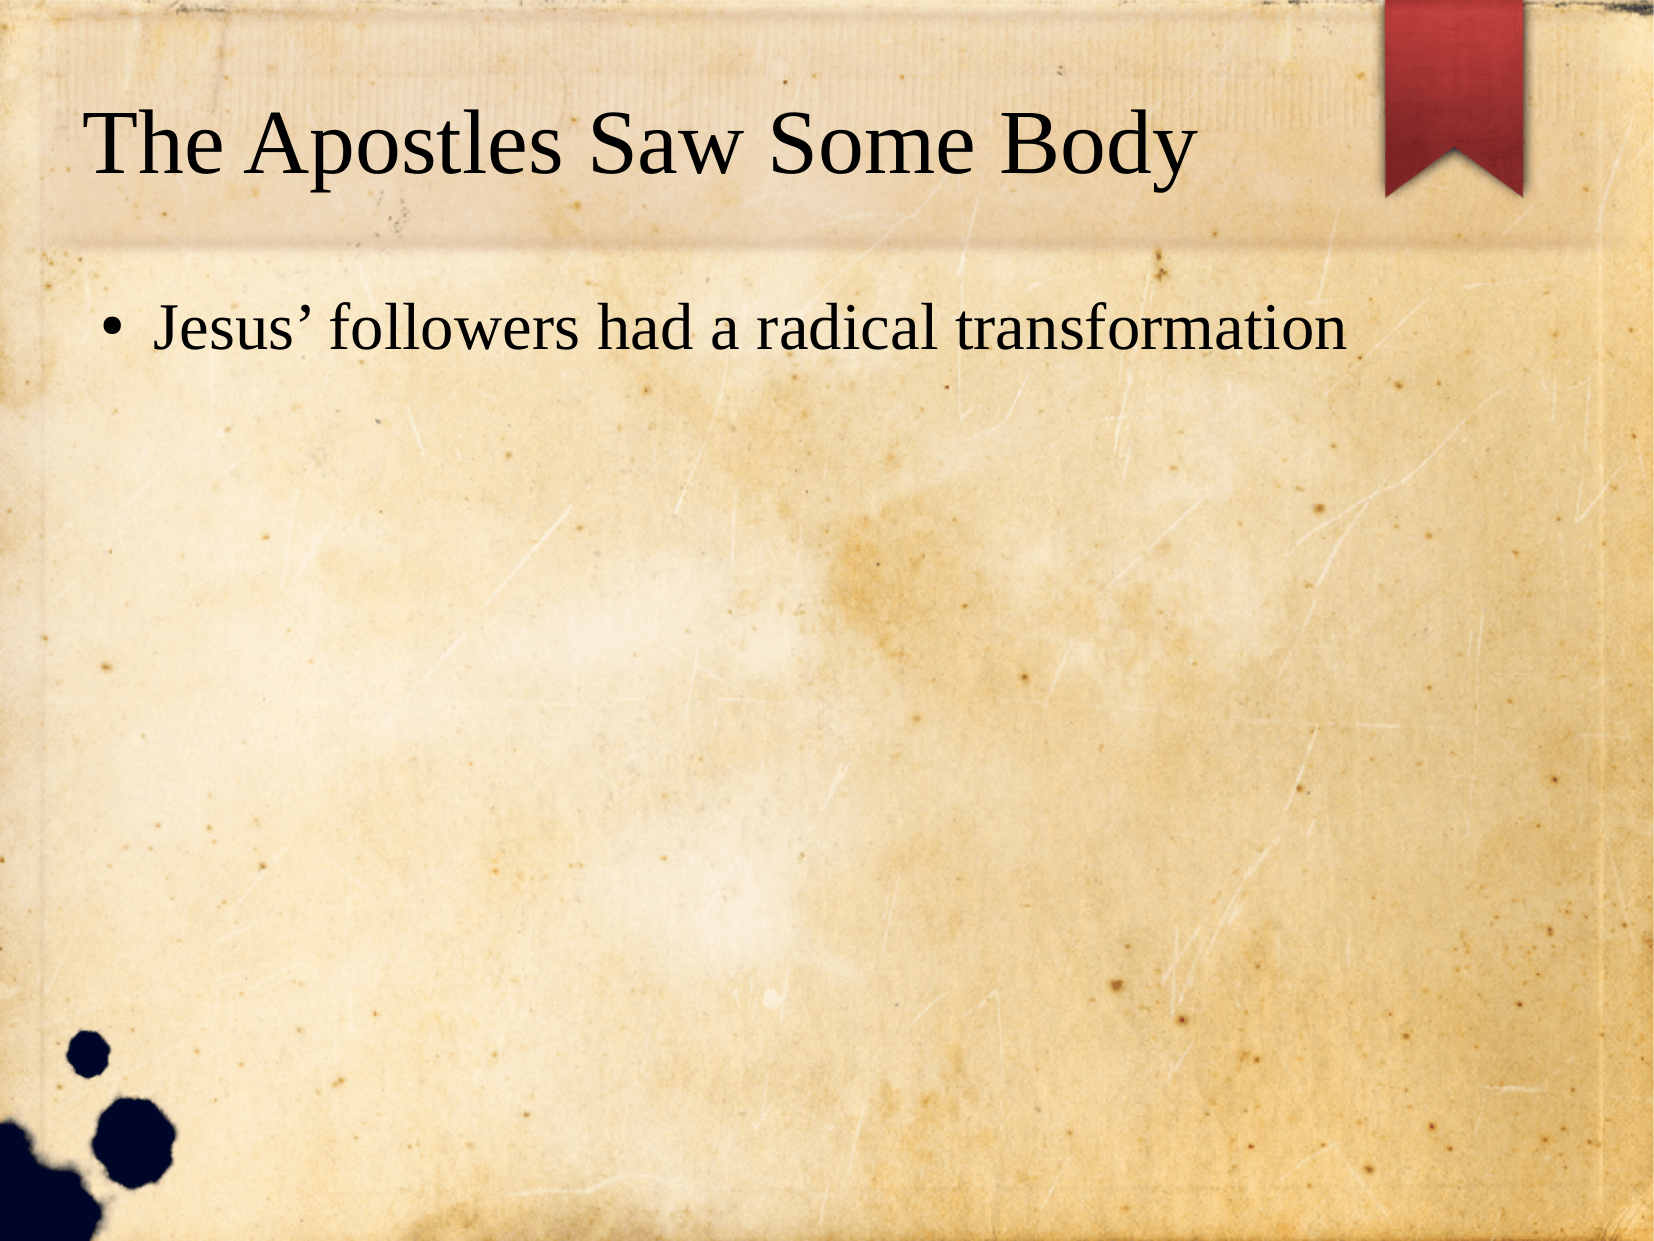

# The Apostles Saw Some Body
Jesus’ followers had a radical transformation